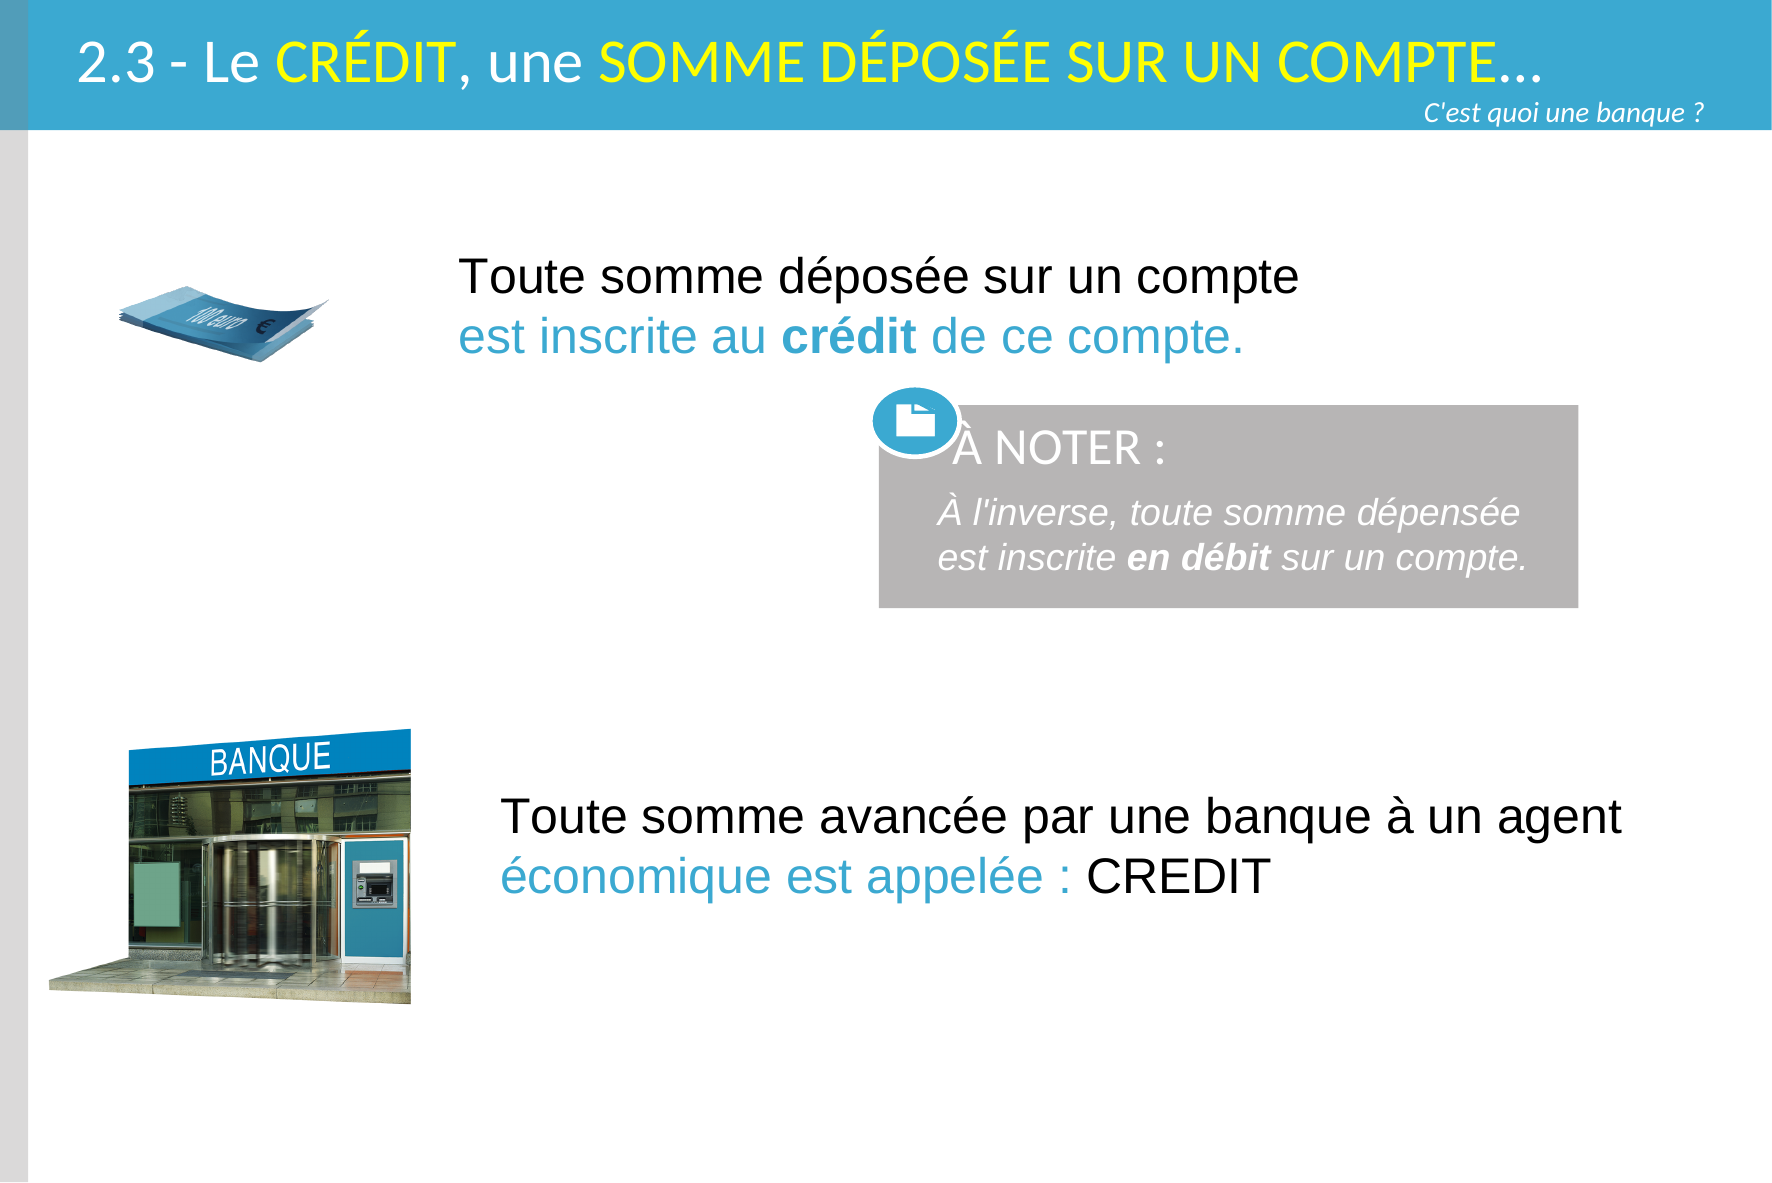

# 2.3 - Le CRÉDIT, une SOMME DÉPOSÉE SUR UN COMPTE…
Toute somme déposée sur un compte
est inscrite au crédit de ce compte.
À NOTER :
À l'inverse, toute somme dépensée est inscrite en débit sur un compte.
Toute somme avancée par une banque à un agent économique est appelée : CREDIT